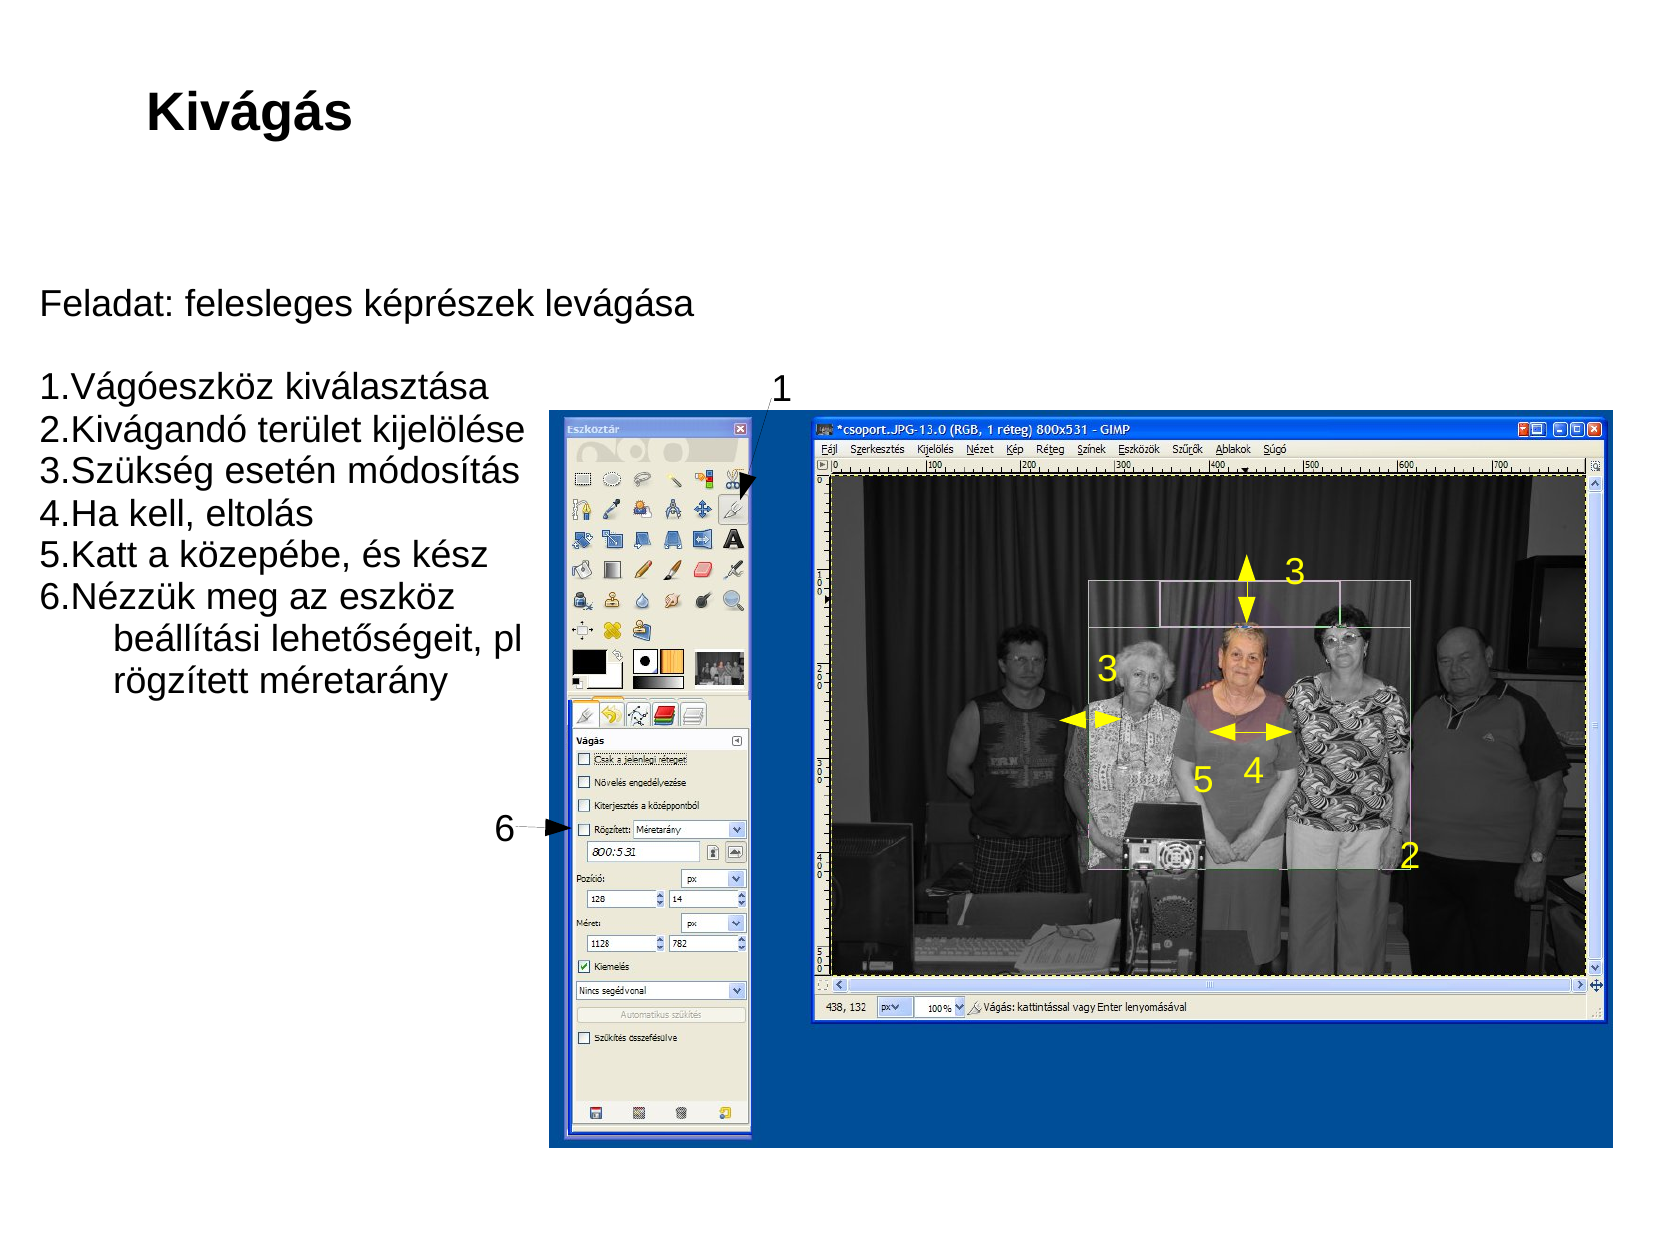

Kivágás
Feladat: felesleges képrészek levágása
Vágóeszköz kiválasztása
Kivágandó terület kijelölése
Szükség esetén módosítás
Ha kell, eltolás
Katt a közepébe, és kész
Nézzük meg az eszköz
	beállítási lehetőségeit, pl
	rögzített méretarány
1
3
3
4
5
6
2